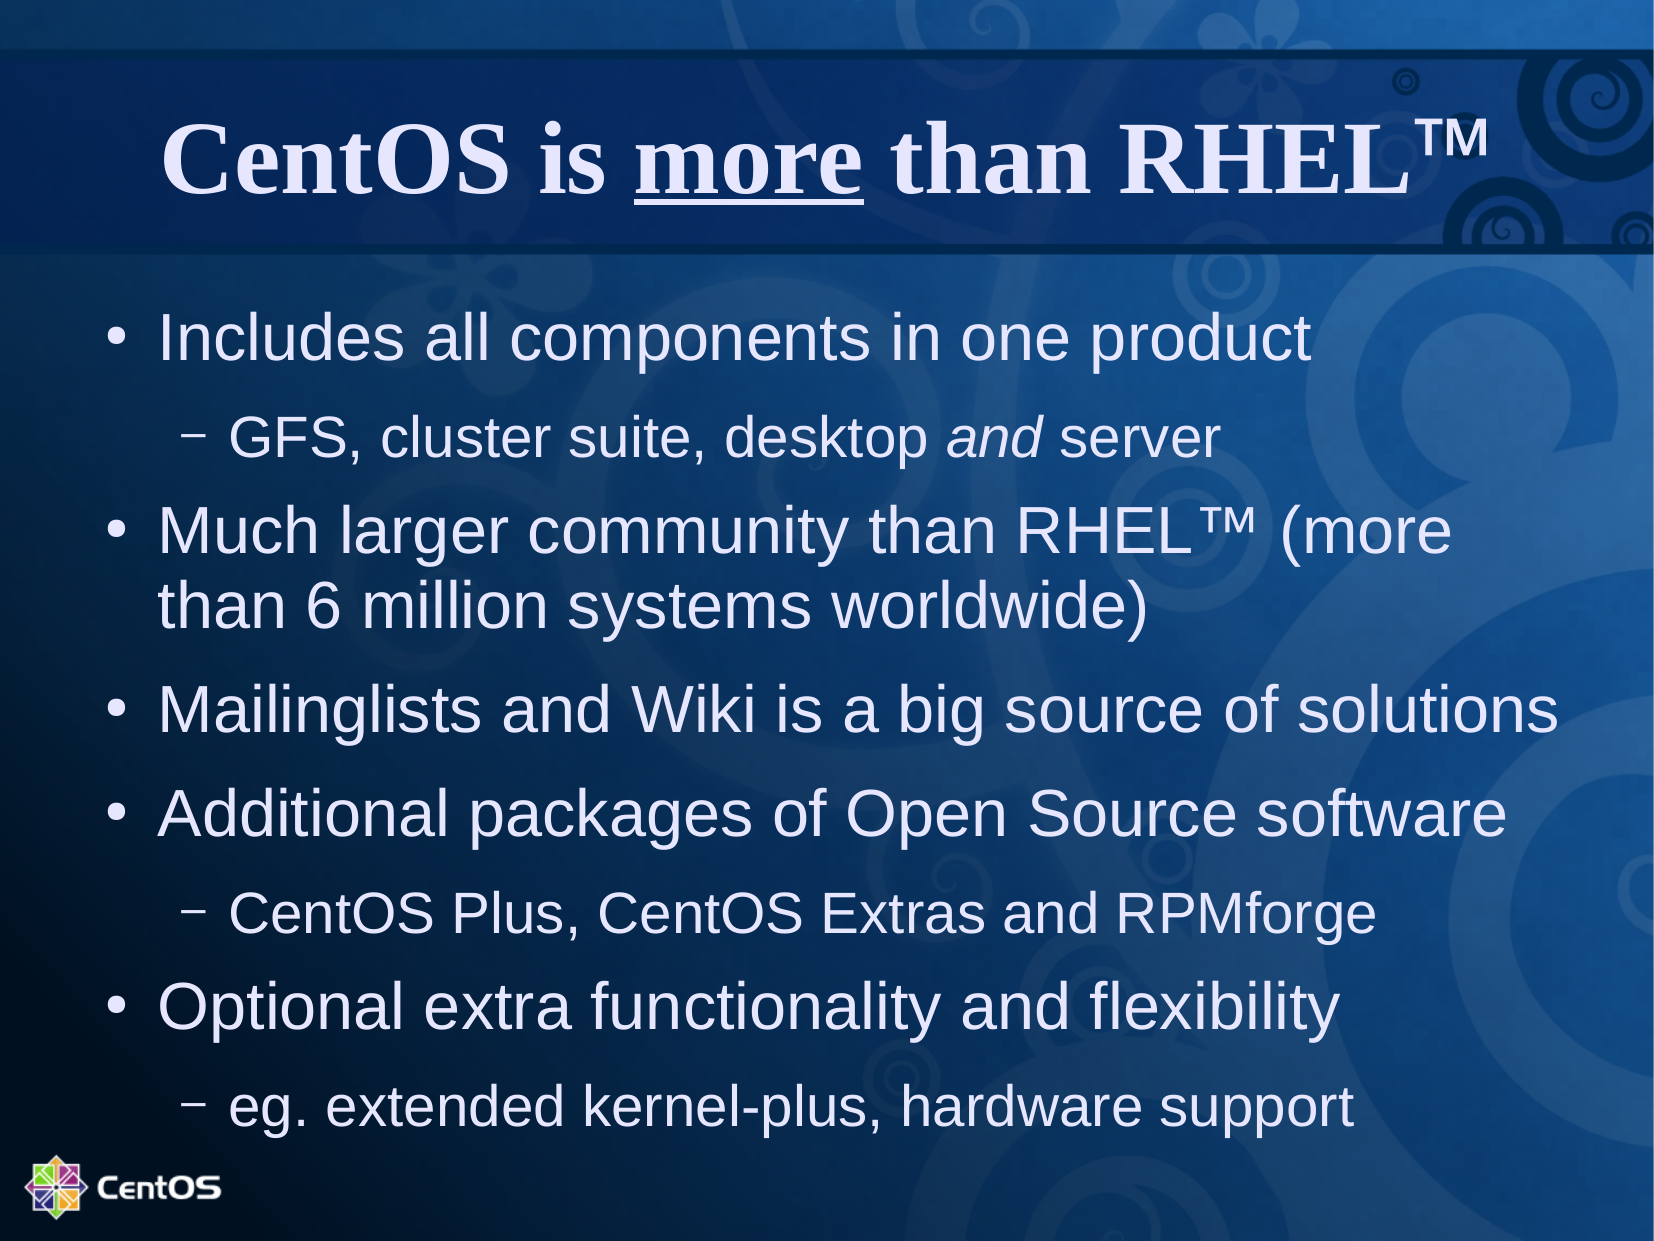

# CentOS is more than RHEL™
Includes all components in one product
GFS, cluster suite, desktop and server
Much larger community than RHEL™ (more than 6 million systems worldwide)
Mailinglists and Wiki is a big source of solutions
Additional packages of Open Source software
CentOS Plus, CentOS Extras and RPMforge
Optional extra functionality and flexibility
eg. extended kernel-plus, hardware support